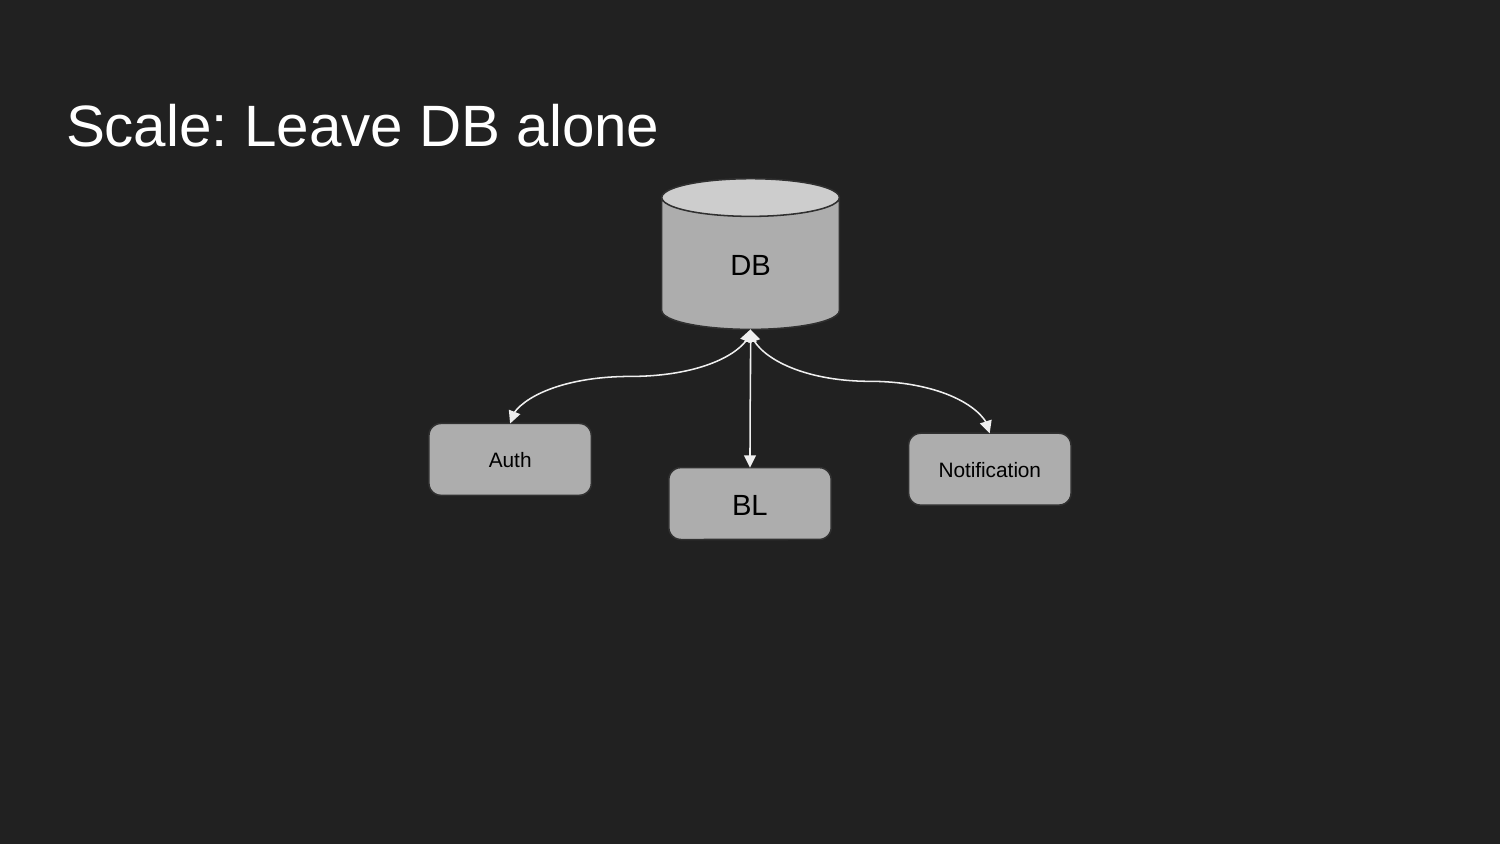

# Scale: Leave DB alone
DB
Auth
Notification
BL